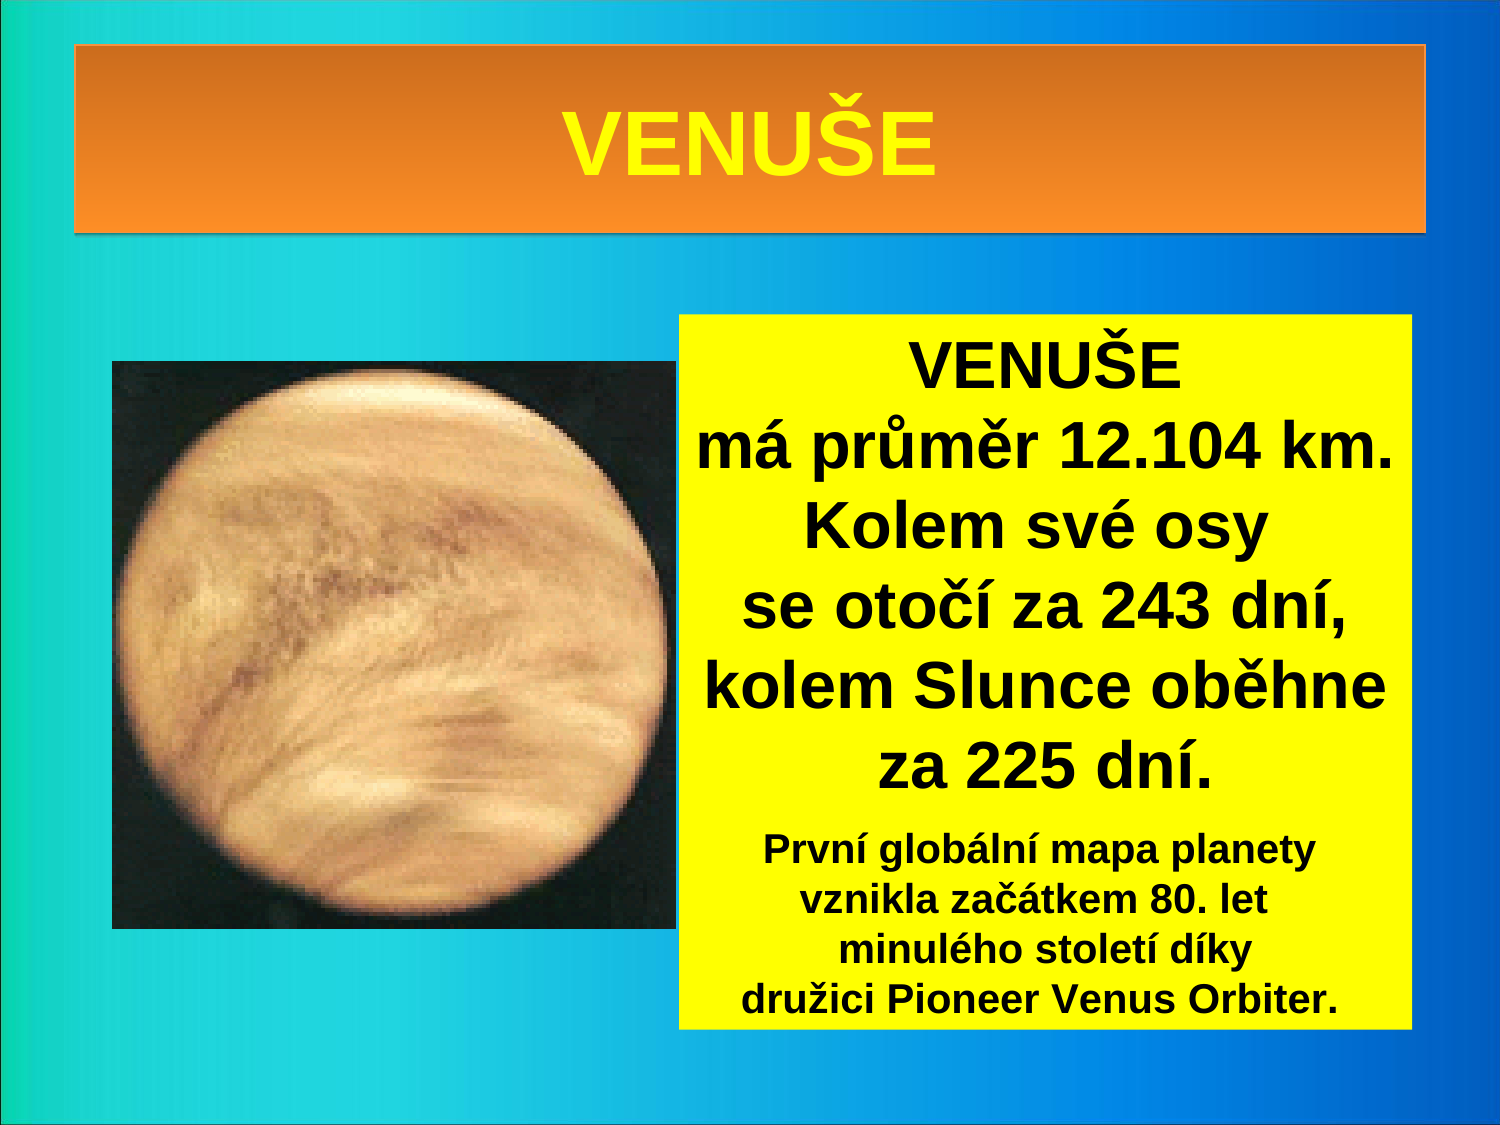

# VENUŠE
VENUŠE
má průměr 12.104 km.
Kolem své osy
se otočí za 243 dní,
kolem Slunce oběhne
za 225 dní.
První globální mapa planety
vznikla začátkem 80. let
minulého století díky
družici Pioneer Venus Orbiter.